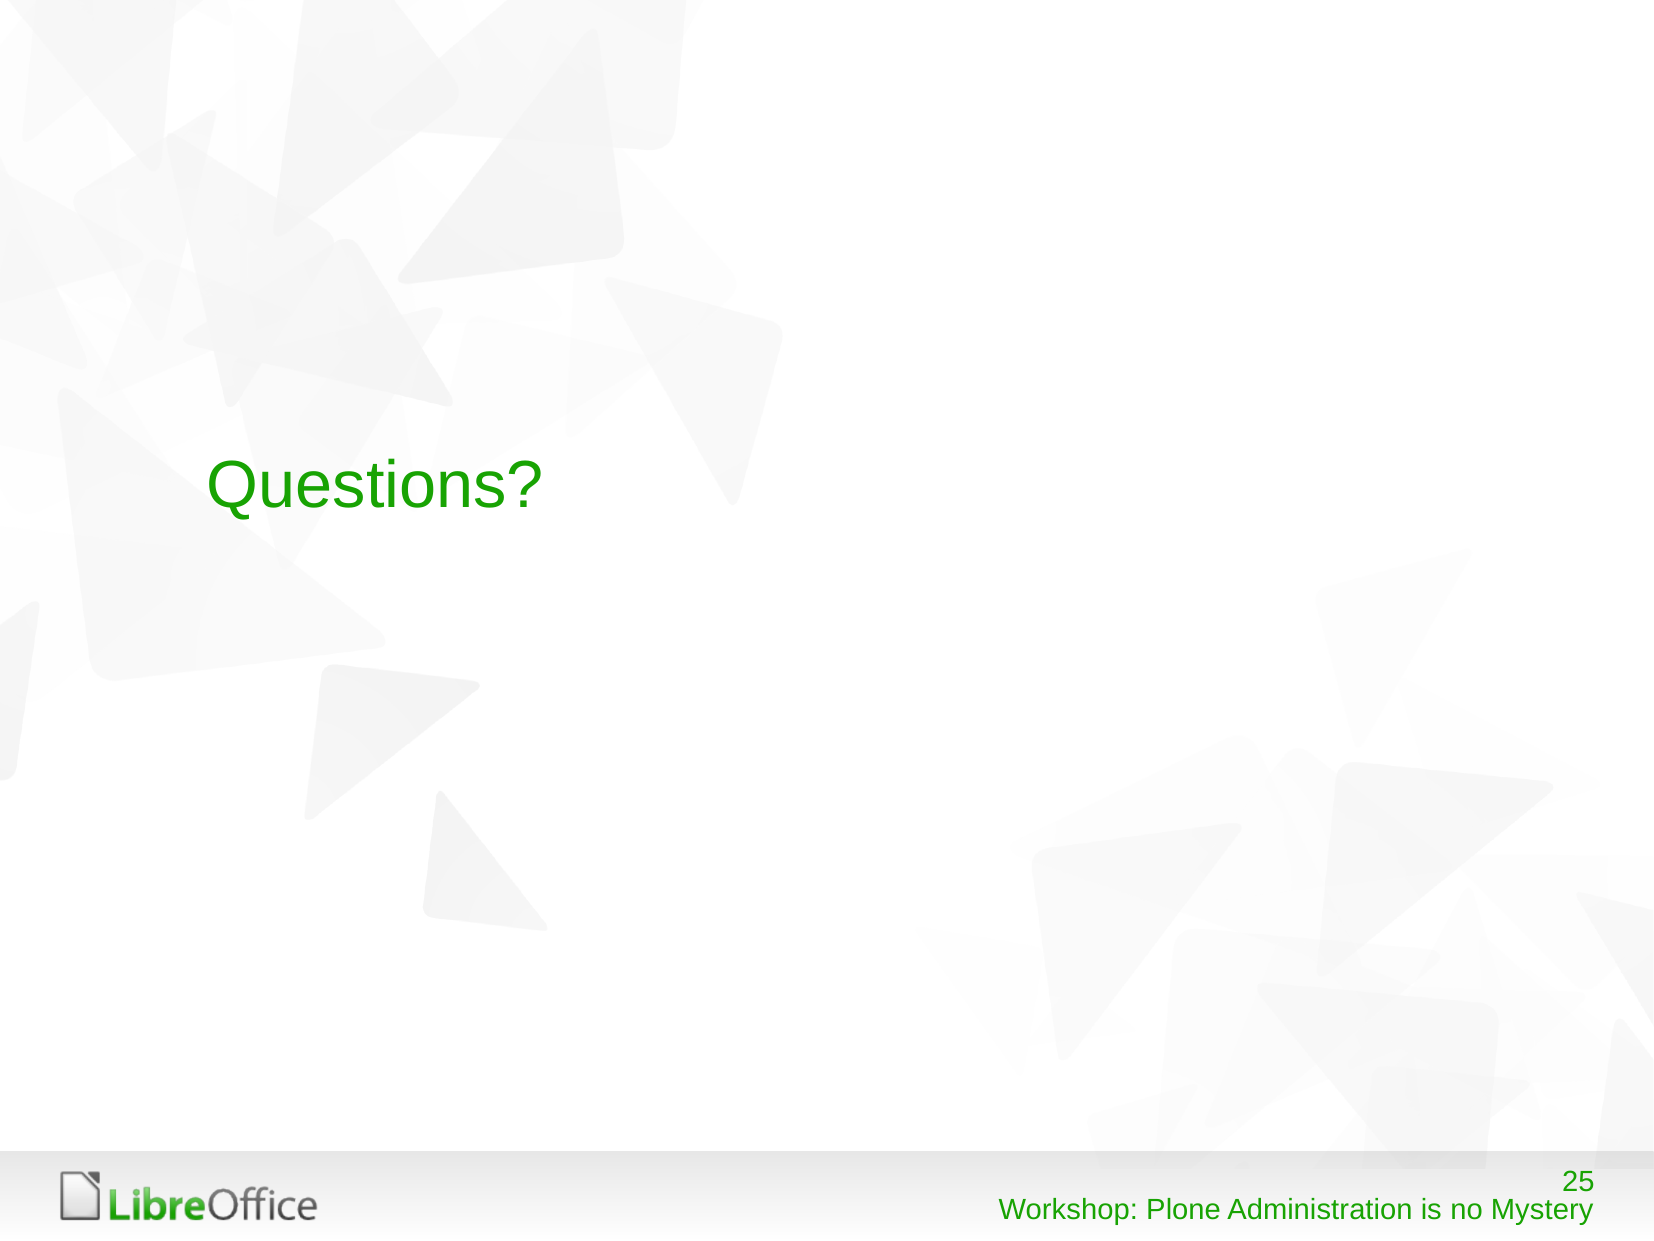

# Questions?
25
Workshop: Plone Administration is no Mystery